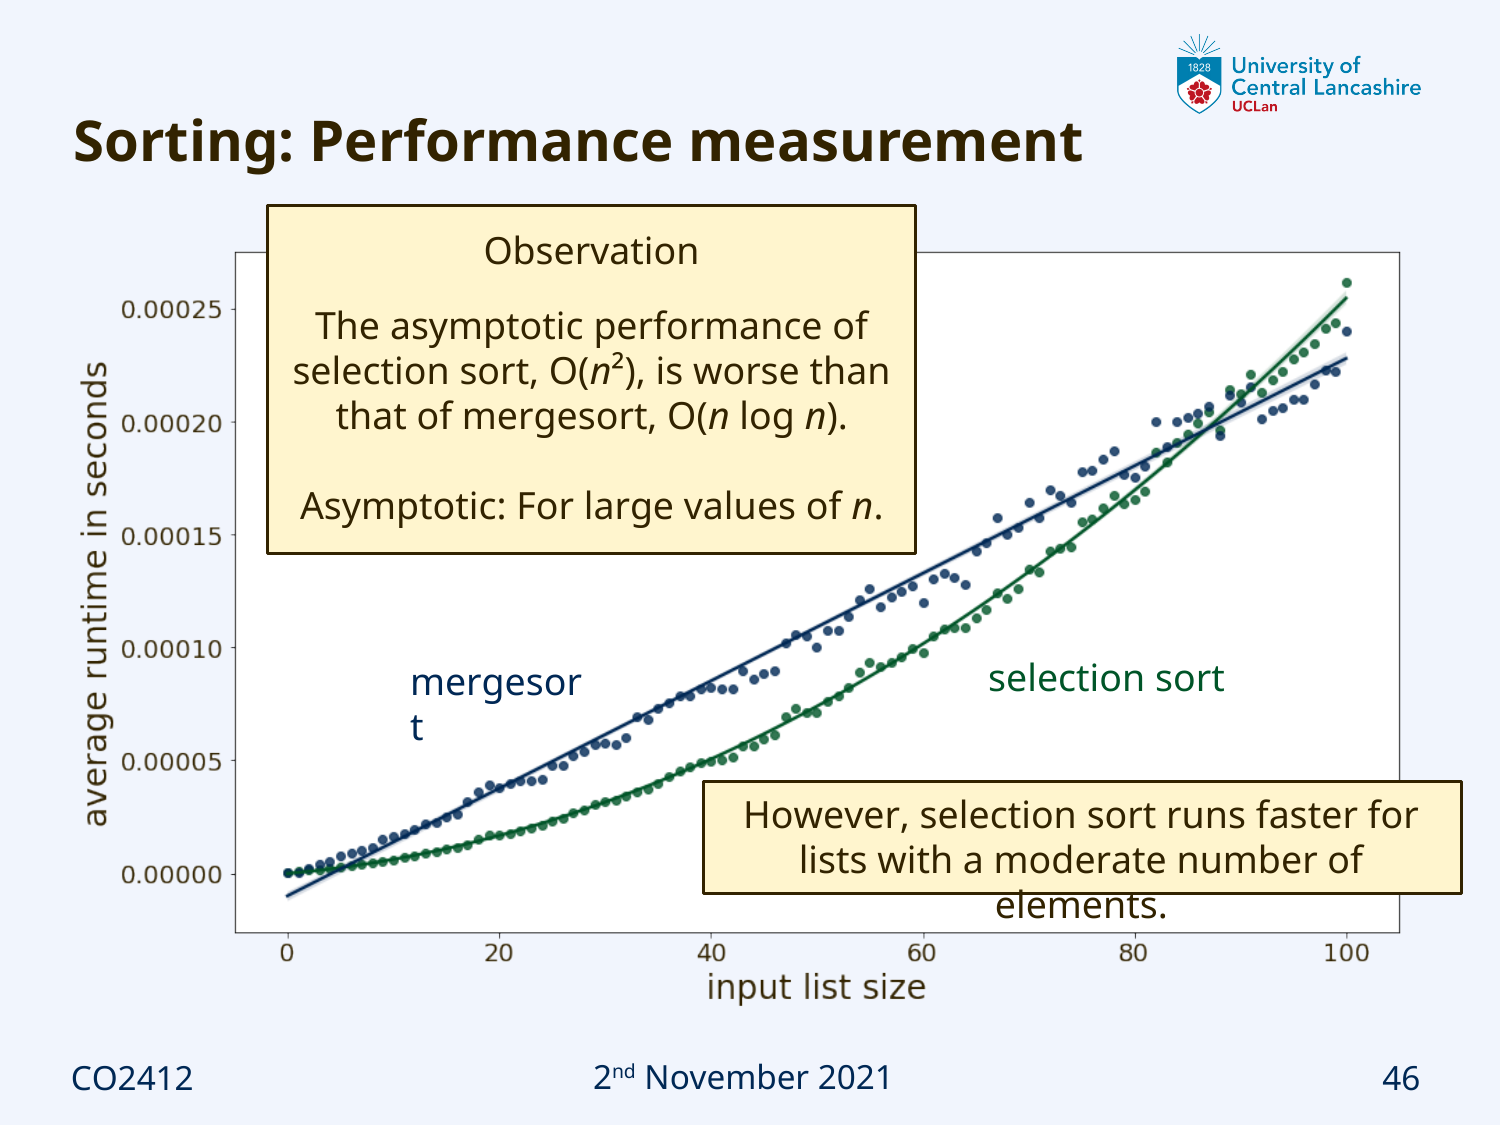

# Sorting: Performance measurement
Observation
The asymptotic performance of selection sort, O(n²), is worse than that of mergesort, O(n log n).
Asymptotic: For large values of n.
selection sort
mergesort
However, selection sort runs faster for lists with a moderate number of elements.